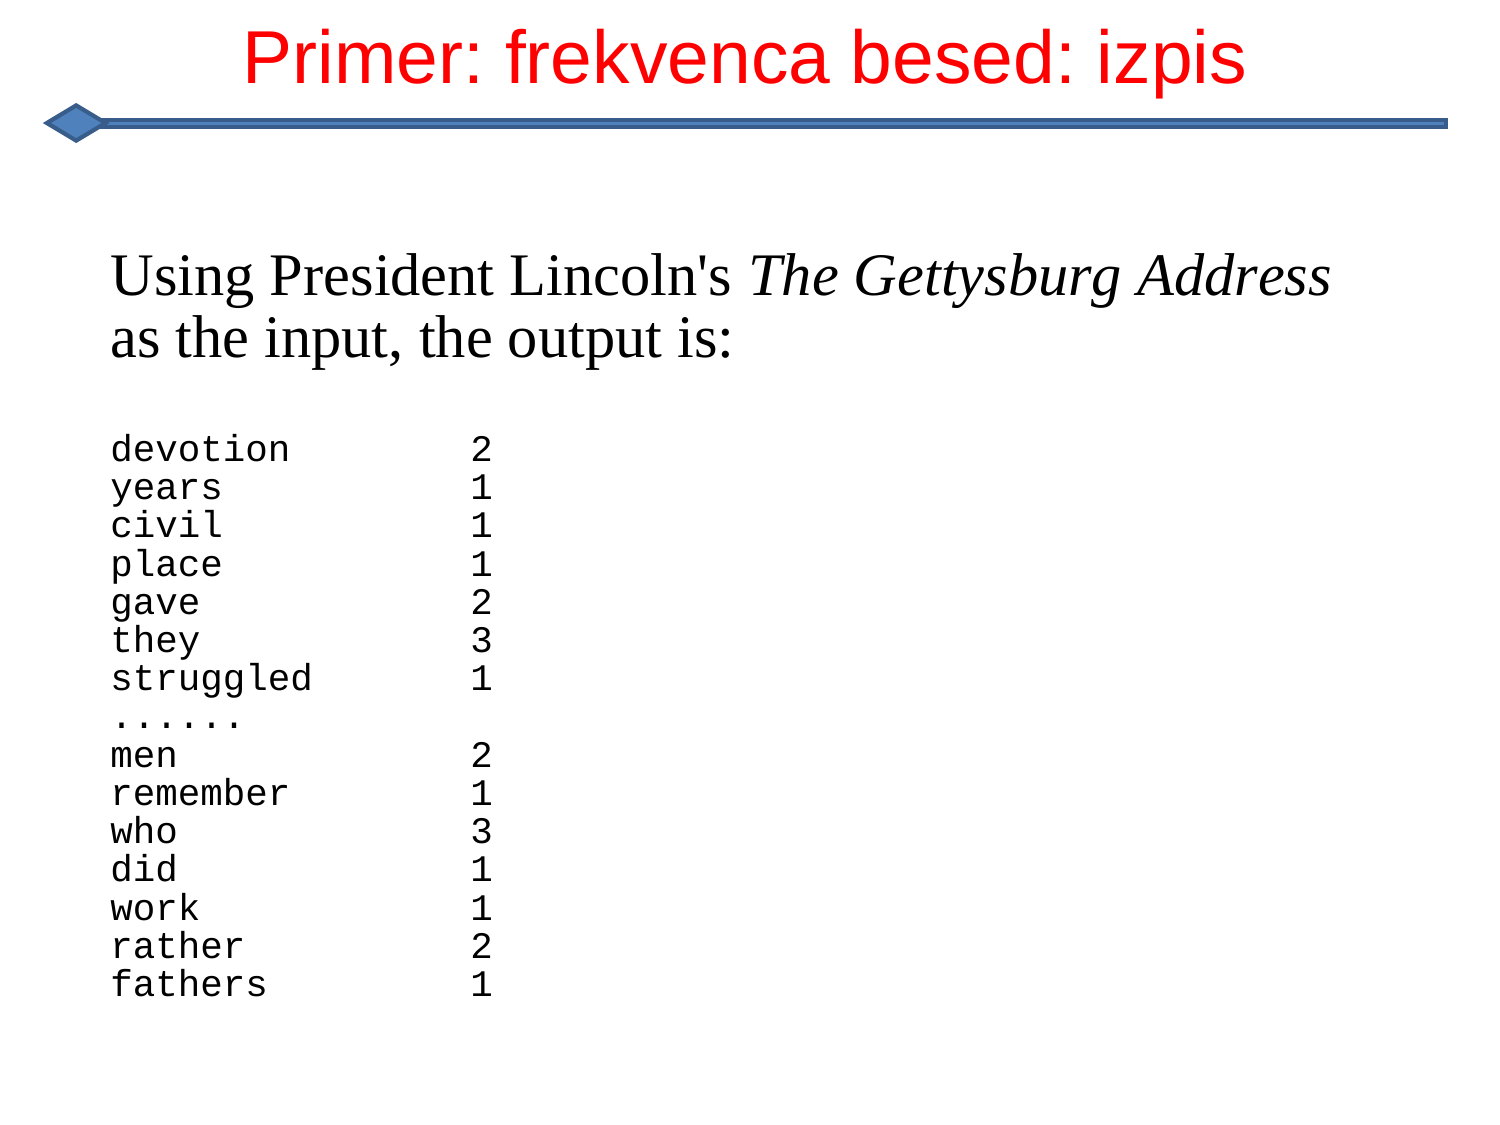

# Primer: frekvenca besed: izpis
Using President Lincoln's The Gettysburg Address as the input, the output is:
devotion 2
years 1
civil 1
place 1
gave 2
they 3
struggled 1
......
men 2
remember 1
who 3
did 1
work 1
rather 2
fathers 1